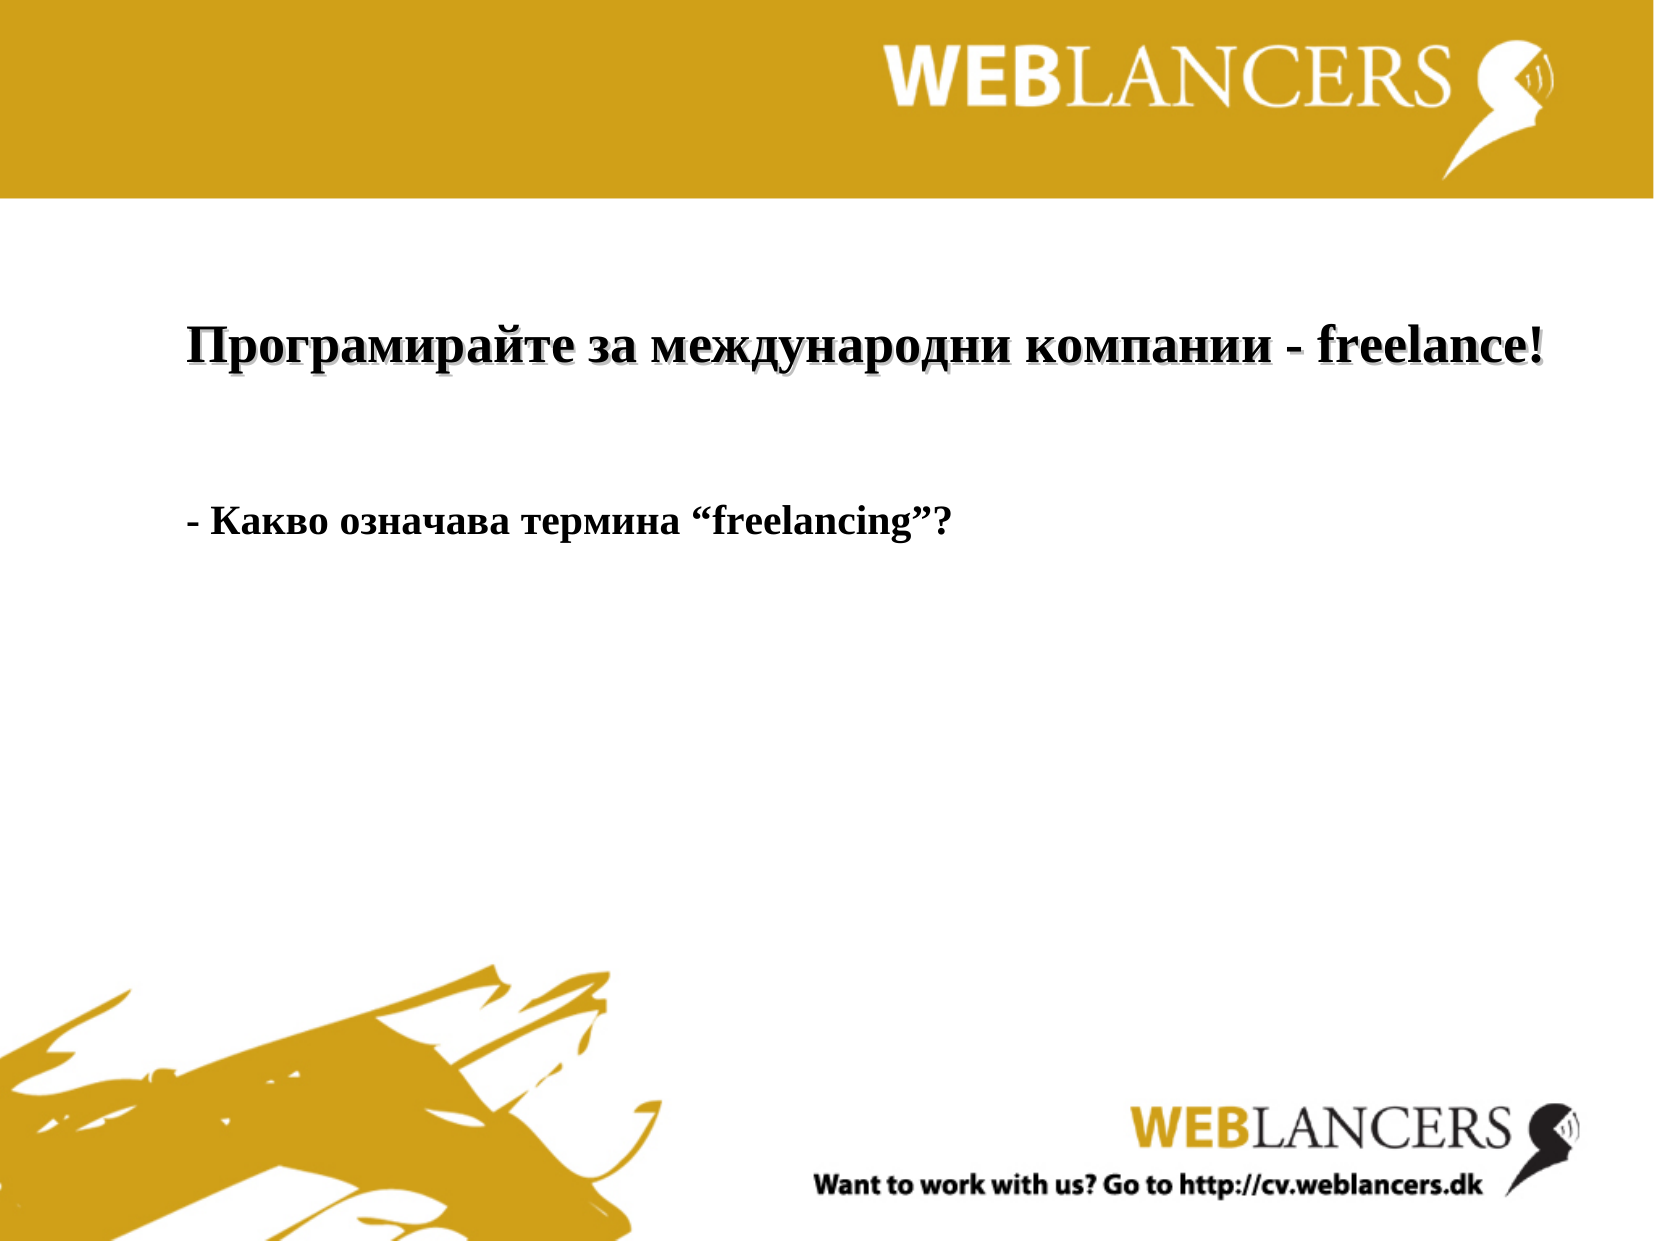

Програмирайте за международни компании - freelance!
- Какво означава термина “freelancing”?